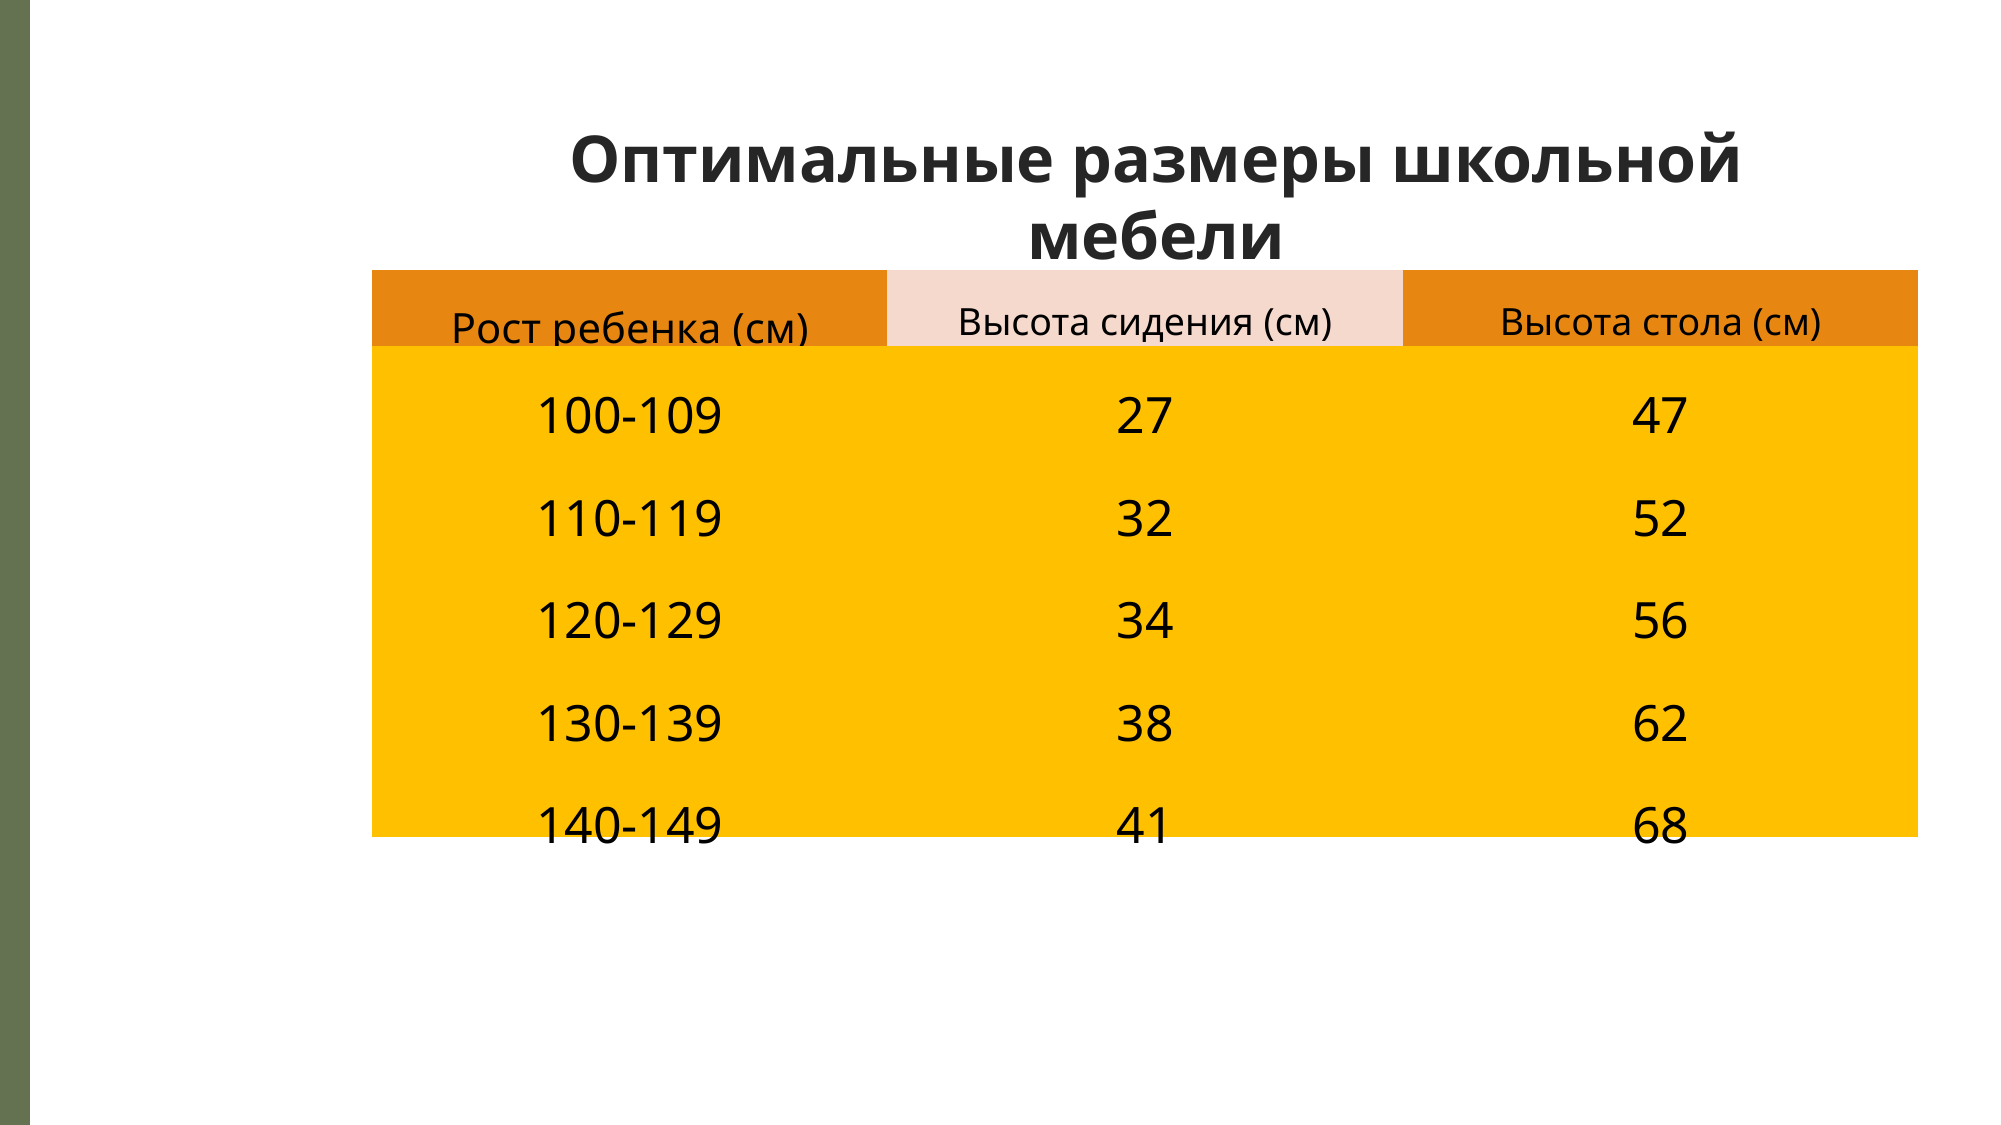

# Оптимальные размеры школьной мебели
| Рост ребенка (см) | Высота сидения (см) | Высота стола (см) |
| --- | --- | --- |
| 100-109 110-119 120-129 130-139 140-149 | 27 32 34 38 41 | 47 52 56 62 68 |